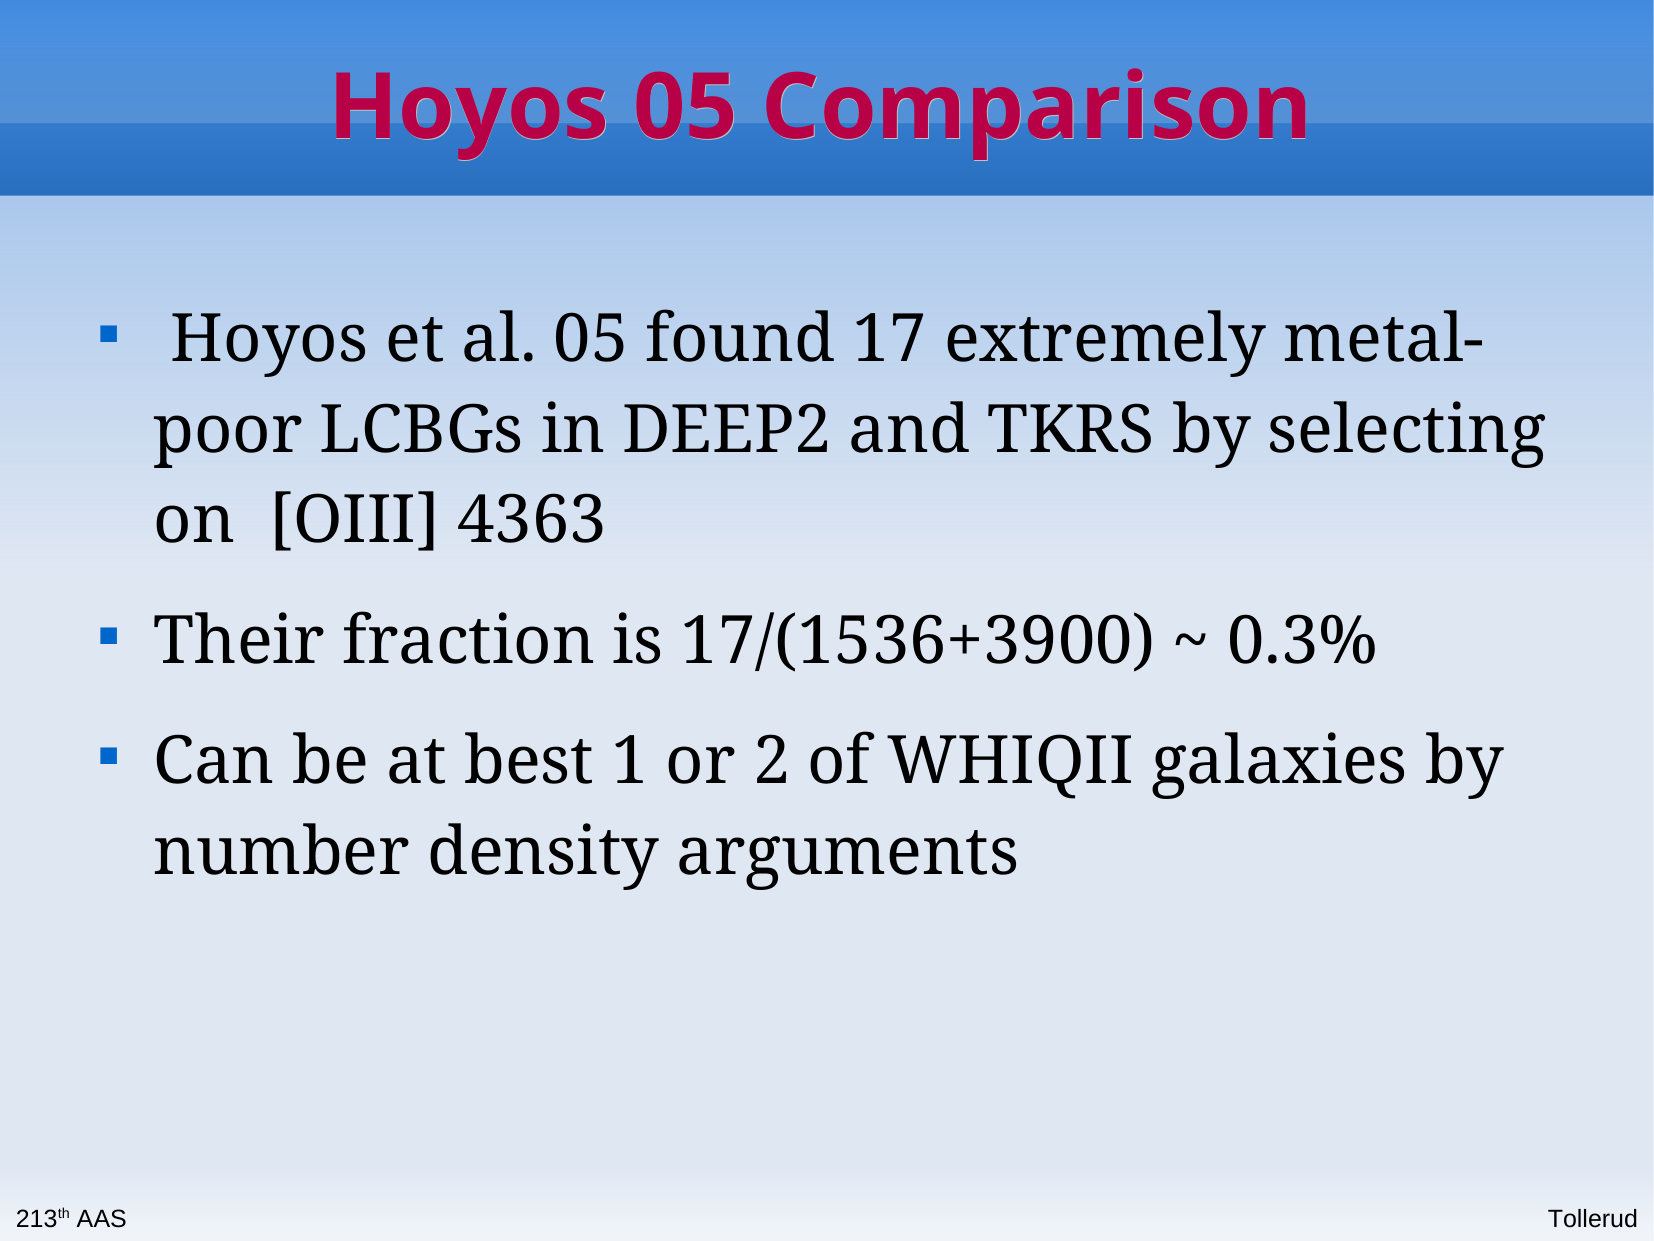

# Hoyos 05 Comparison
 Hoyos et al. 05 found 17 extremely metal-poor LCBGs in DEEP2 and TKRS by selecting on [OIII] 4363
Their fraction is 17/(1536+3900) ~ 0.3%
Can be at best 1 or 2 of WHIQII galaxies by number density arguments